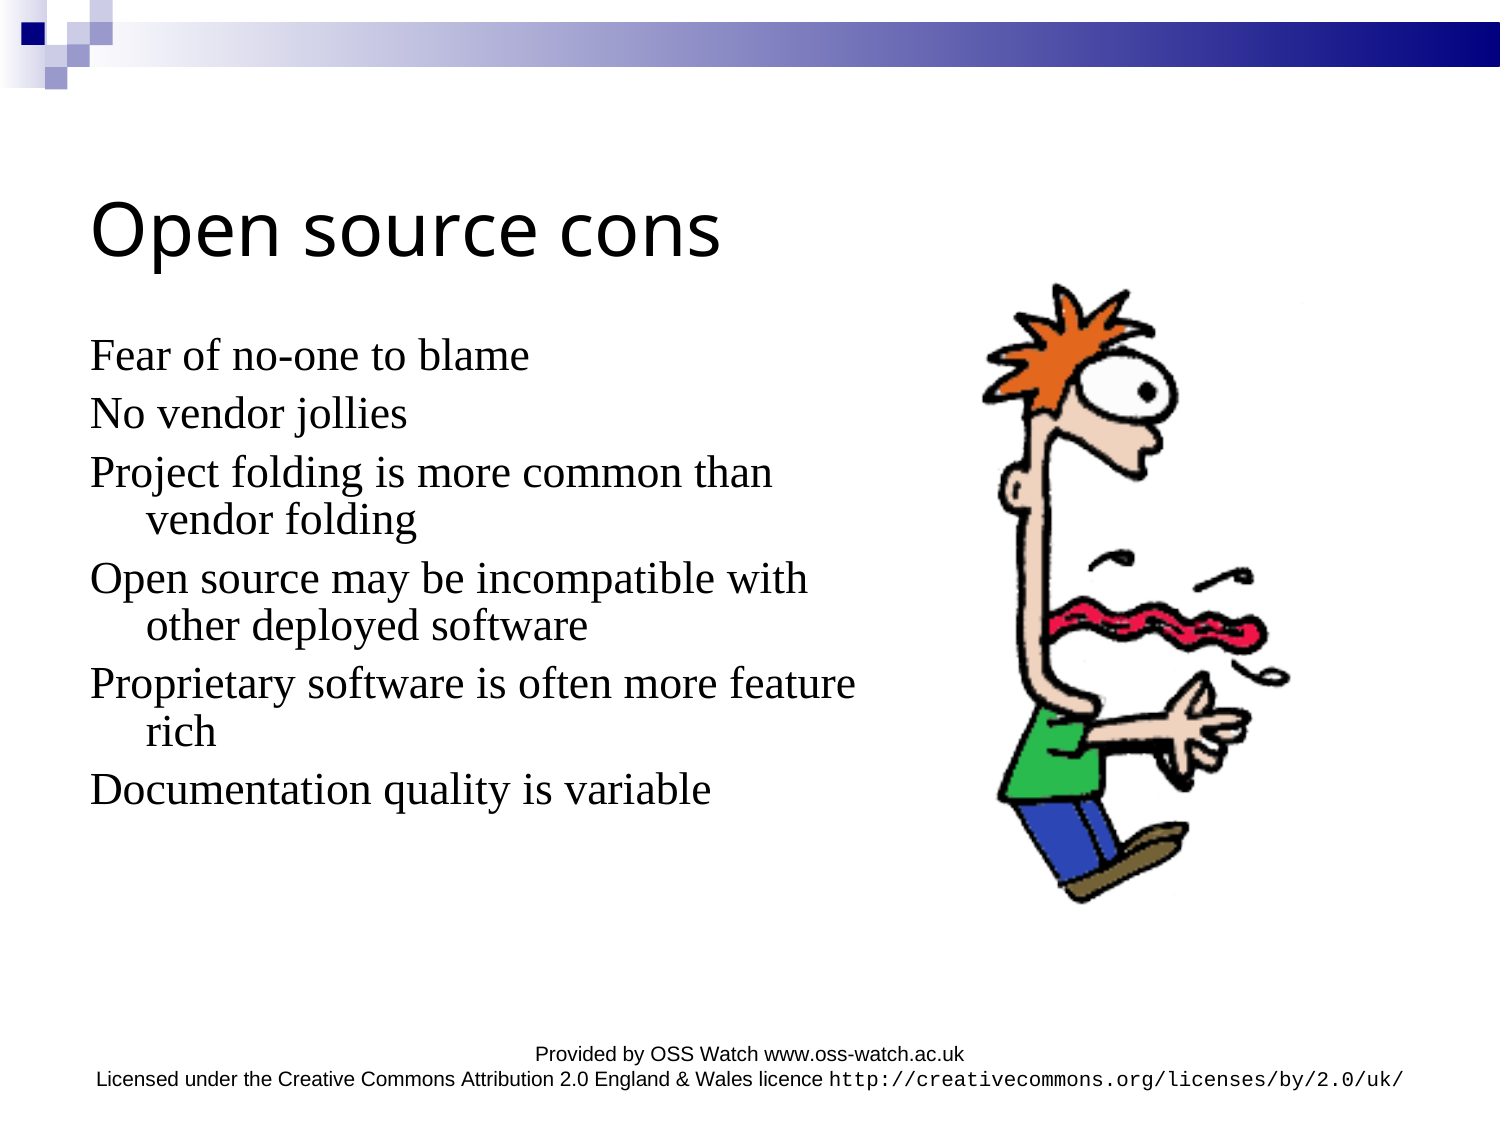

# Open source cons
Fear of no-one to blame
No vendor jollies
Project folding is more common than vendor folding
Open source may be incompatible with other deployed software
Proprietary software is often more feature rich
Documentation quality is variable